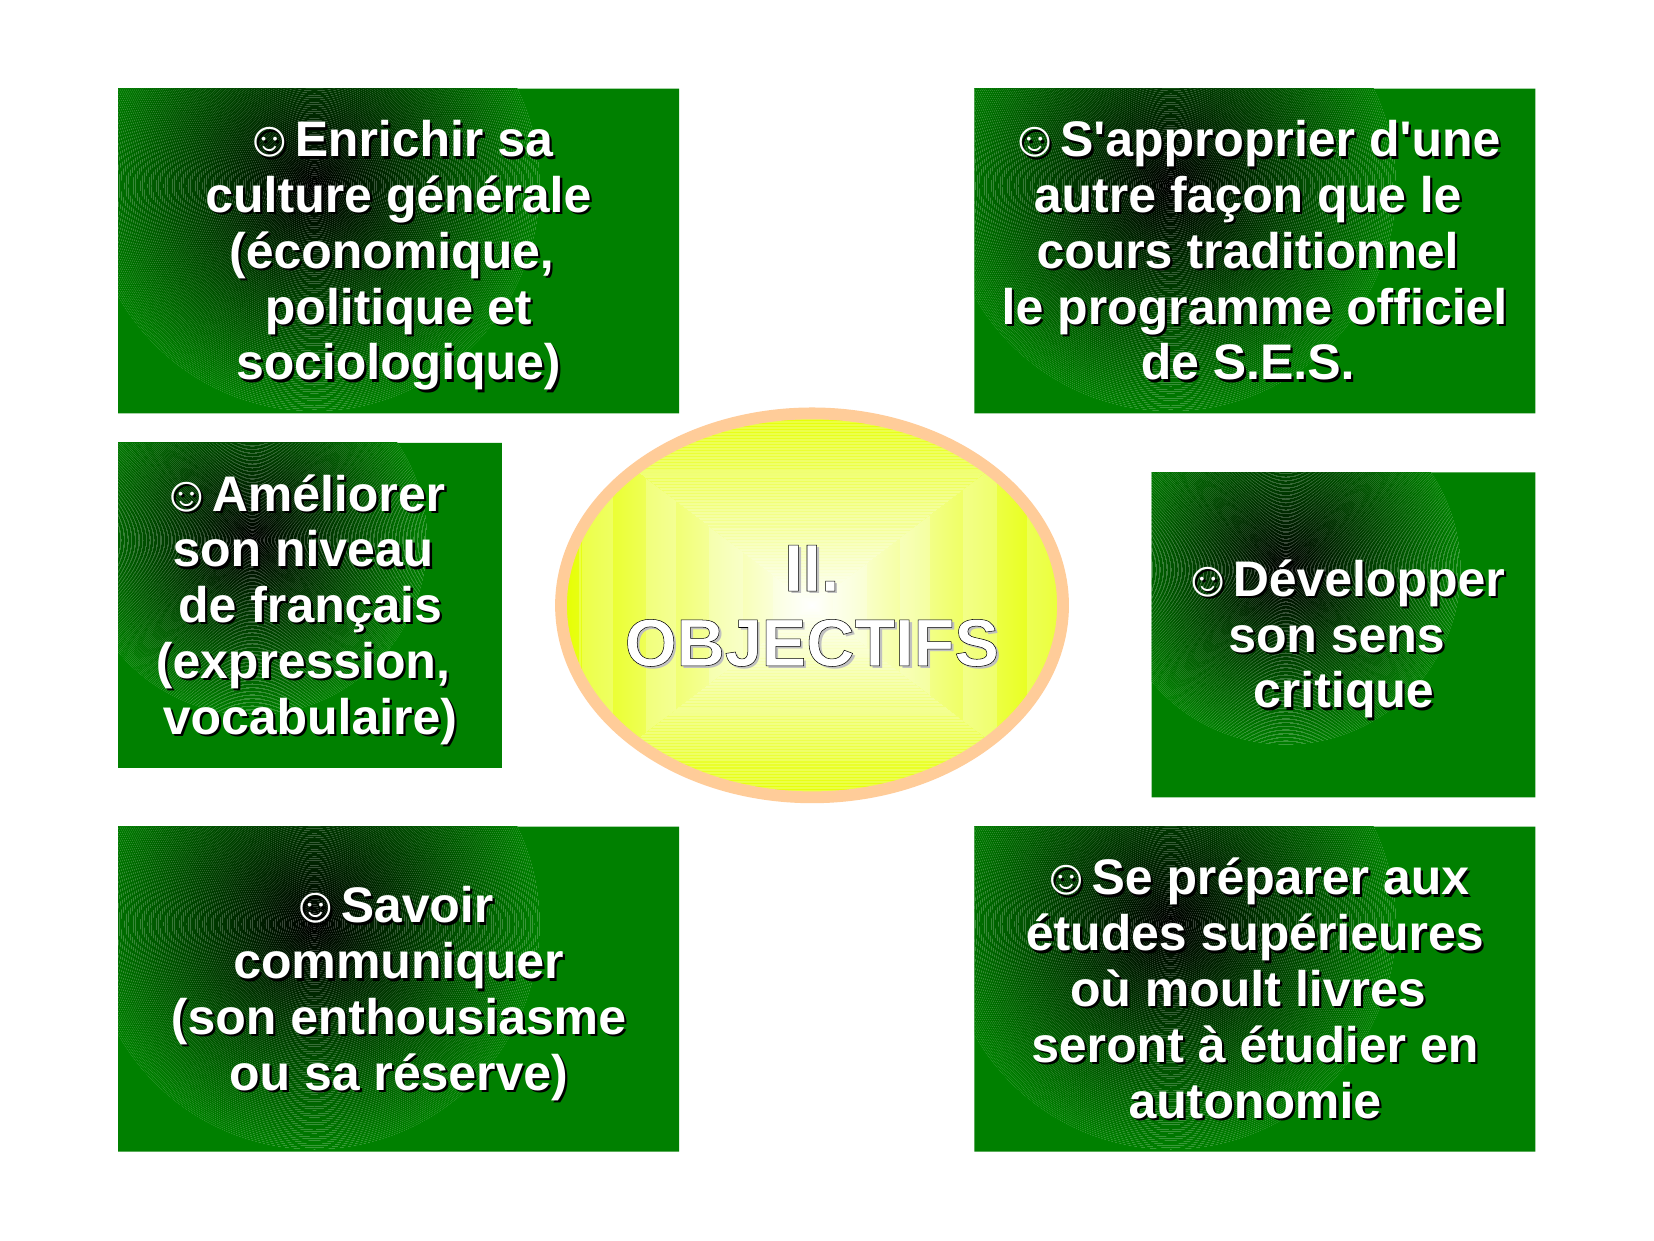

#
☺Enrichir sa
culture générale
(économique,
politique et
sociologique)
☺S'approprier d'une
autre façon que le
cours traditionnel
le programme officiel
de S.E.S.
II.
OBJECTIFS
☺Améliorer
son niveau
de français
(expression,
vocabulaire)
☺Développer
son sens
critique
☺Savoir
communiquer
(son enthousiasme
ou sa réserve)
☺Se préparer aux
études supérieures
où moult livres
seront à étudier en
autonomie